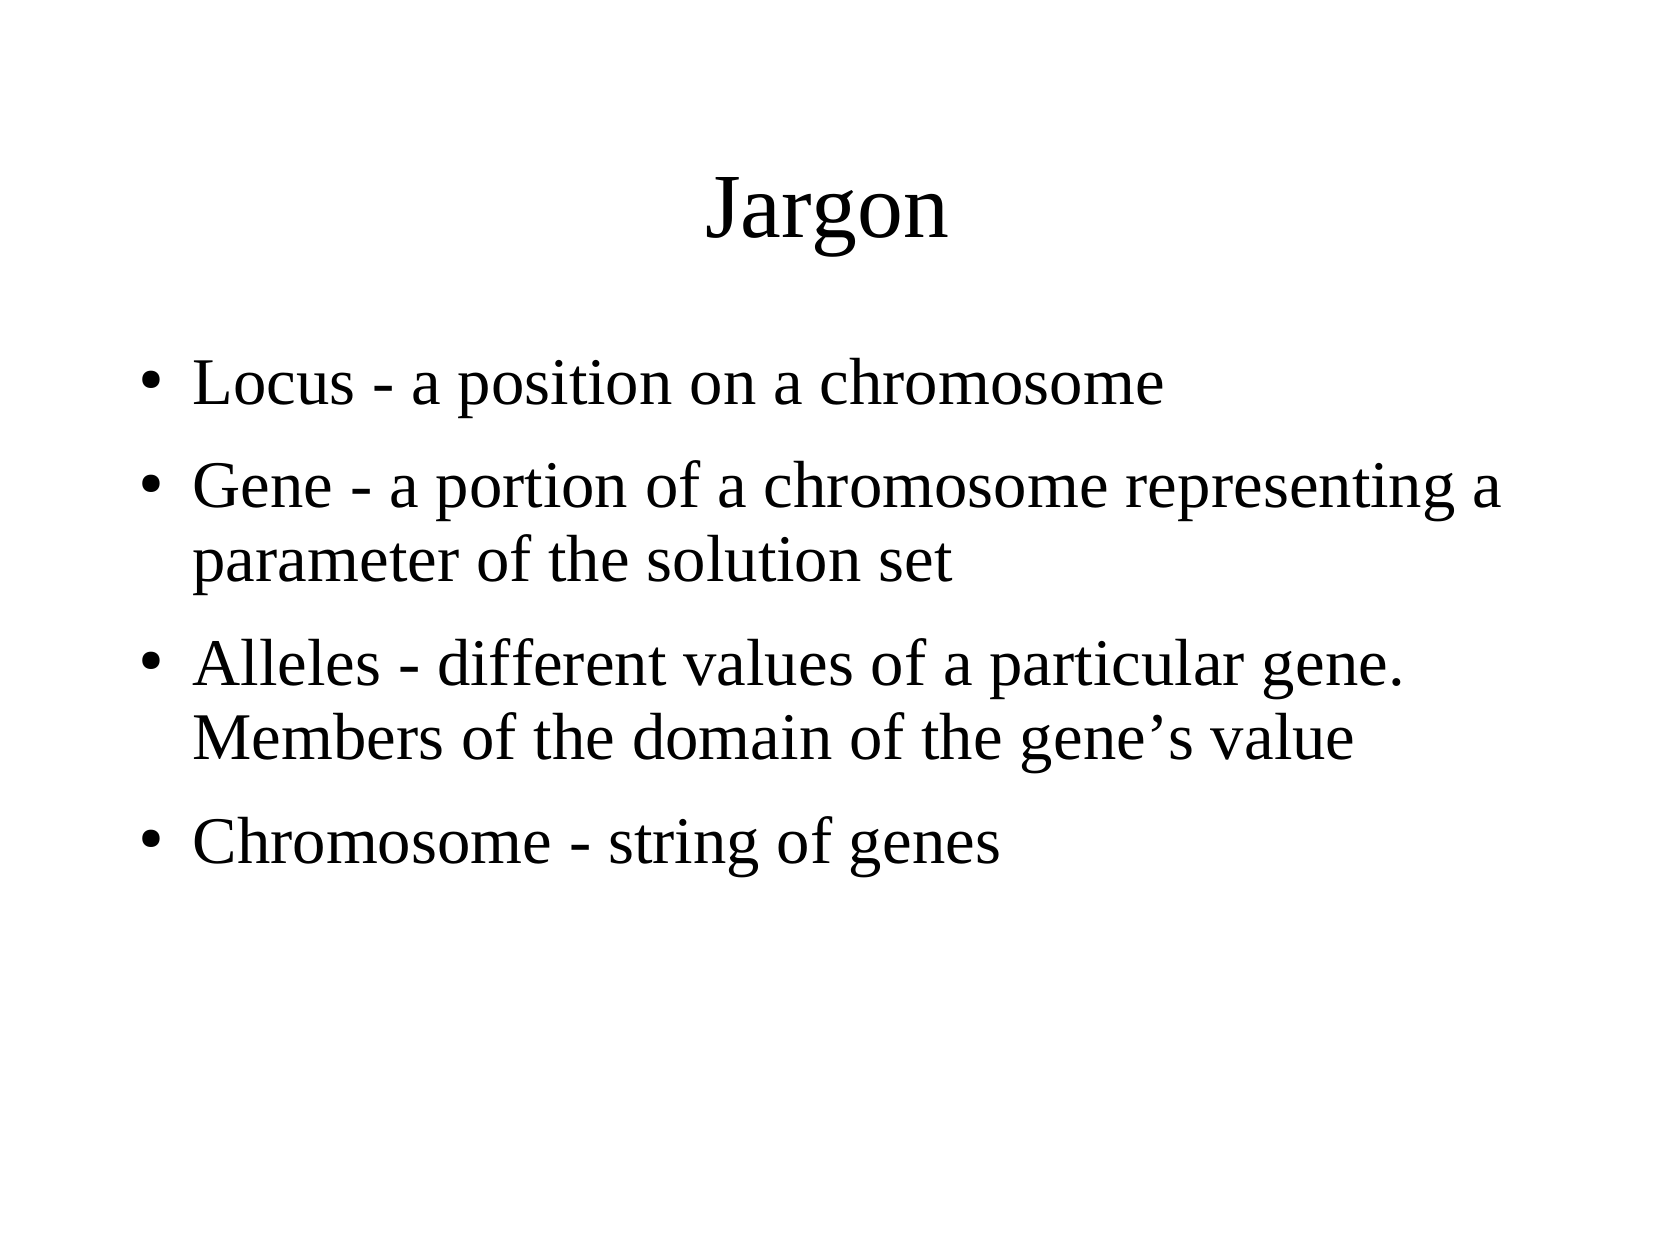

# Jargon
Locus - a position on a chromosome
Gene - a portion of a chromosome representing a parameter of the solution set
Alleles - different values of a particular gene. Members of the domain of the gene’s value
Chromosome - string of genes